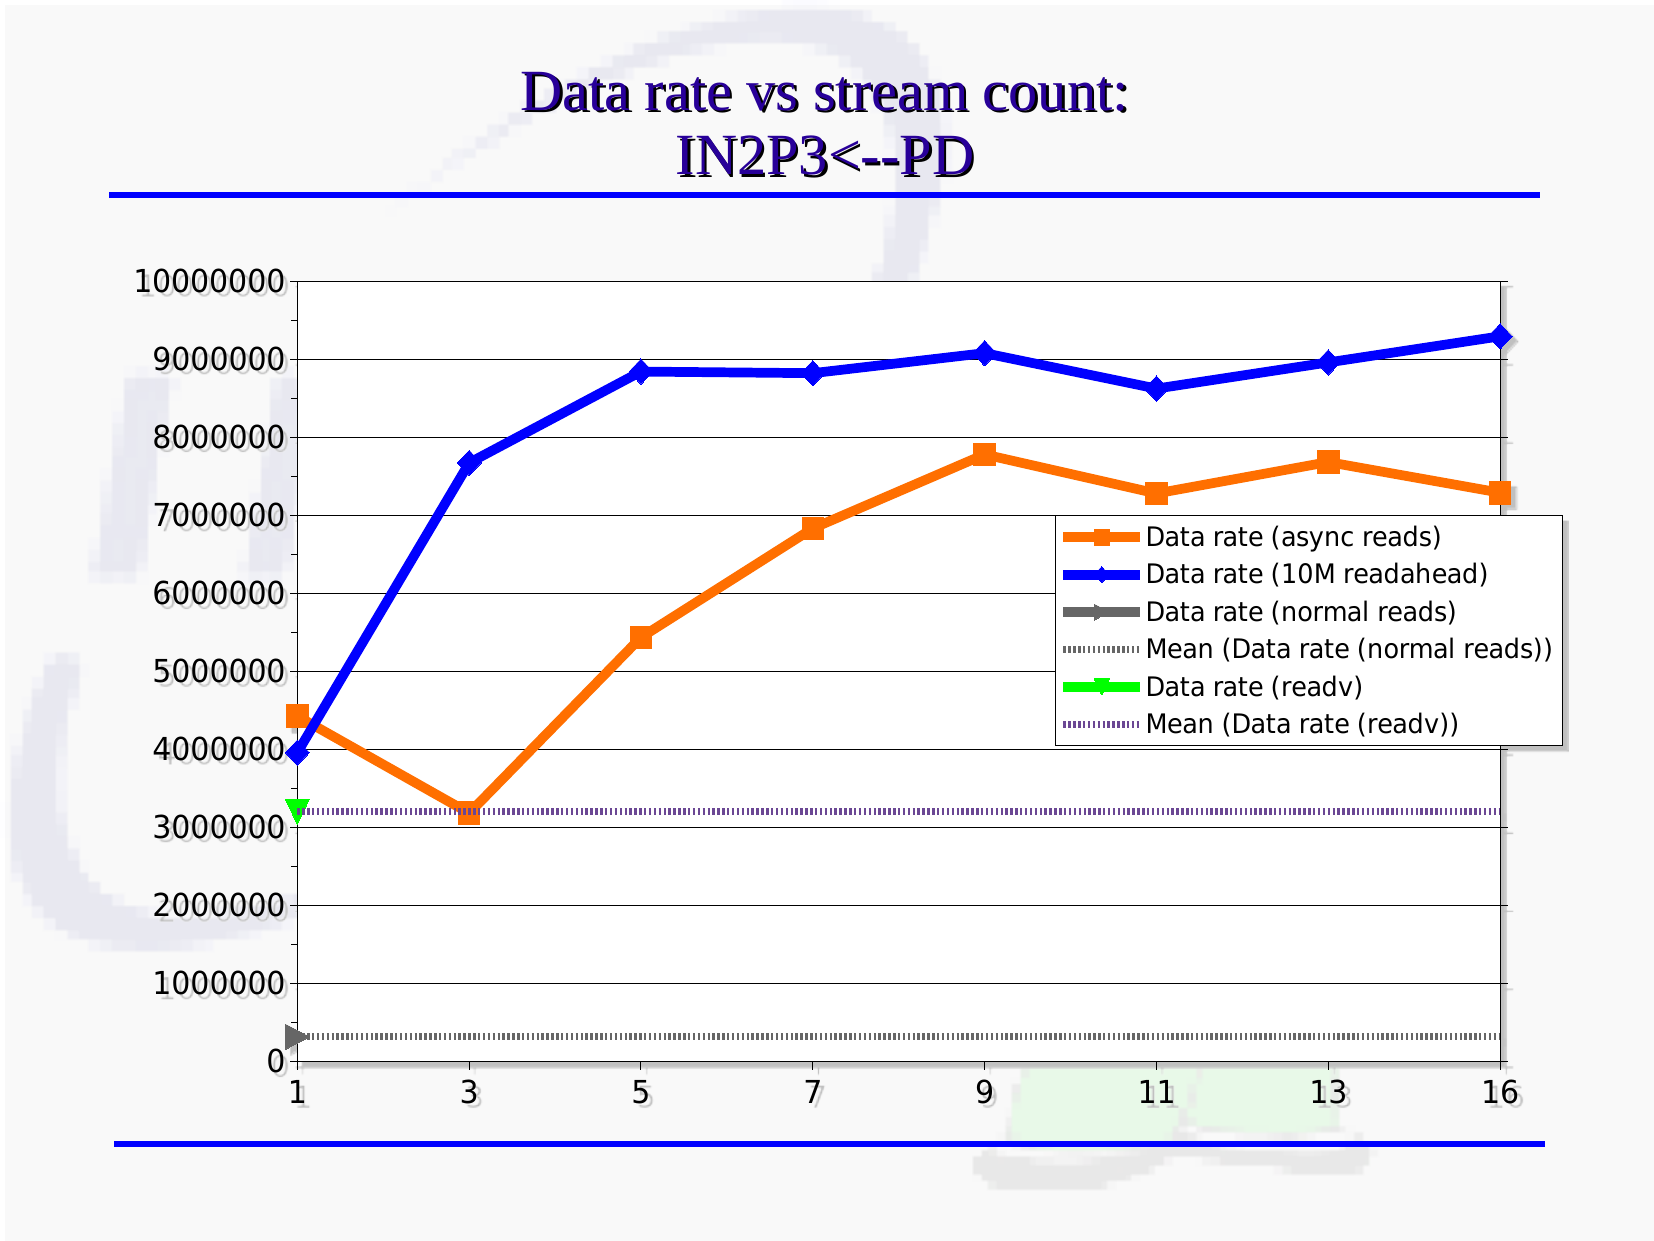

# Data rate vs stream count: IN2P3<--PD
### Chart
| Category | Data rate (async reads) | Data rate (10M readahead) | Data rate (normal reads) | Data rate (readv) |
|---|---|---|---|---|
| 1 | 4428320.0 | 3960360.0 | 316273.0 | 3203120.0 |
| 3 | 3184810.0 | 7675040.0 | None | None |
| 5 | 5437490.0 | 8845790.0 | None | None |
| 7 | 6835310.0 | 8825150.0 | None | None |
| 9 | 7783660.0 | 9082400.0 | None | None |
| 11 | 7282680.0 | 8628290.0 | None | None |
| 13 | 7685860.0 | 8963370.0 | None | None |
| 16 | 7292700.0 | 9297350.0 | None | None |